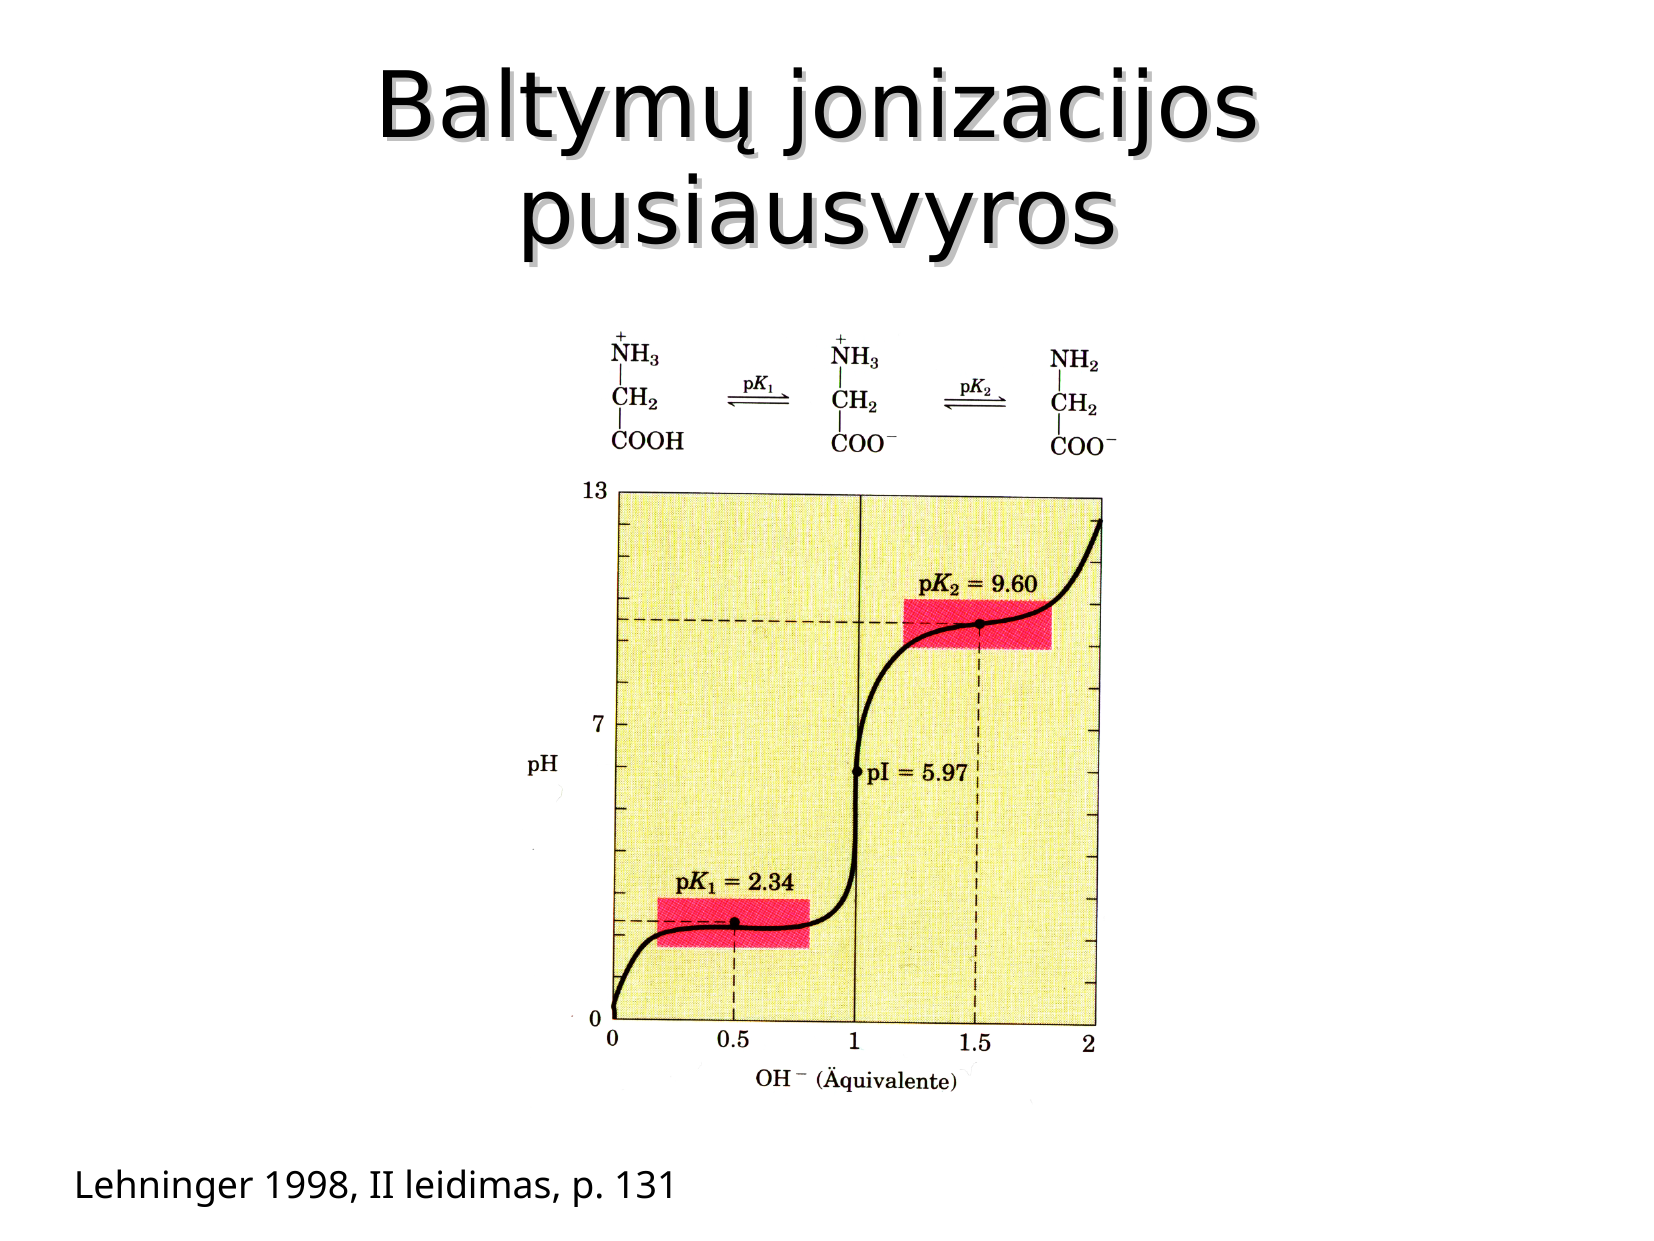

# Baltymų jonizacijos pusiausvyros
Lehninger 1998, II leidimas, p. 131